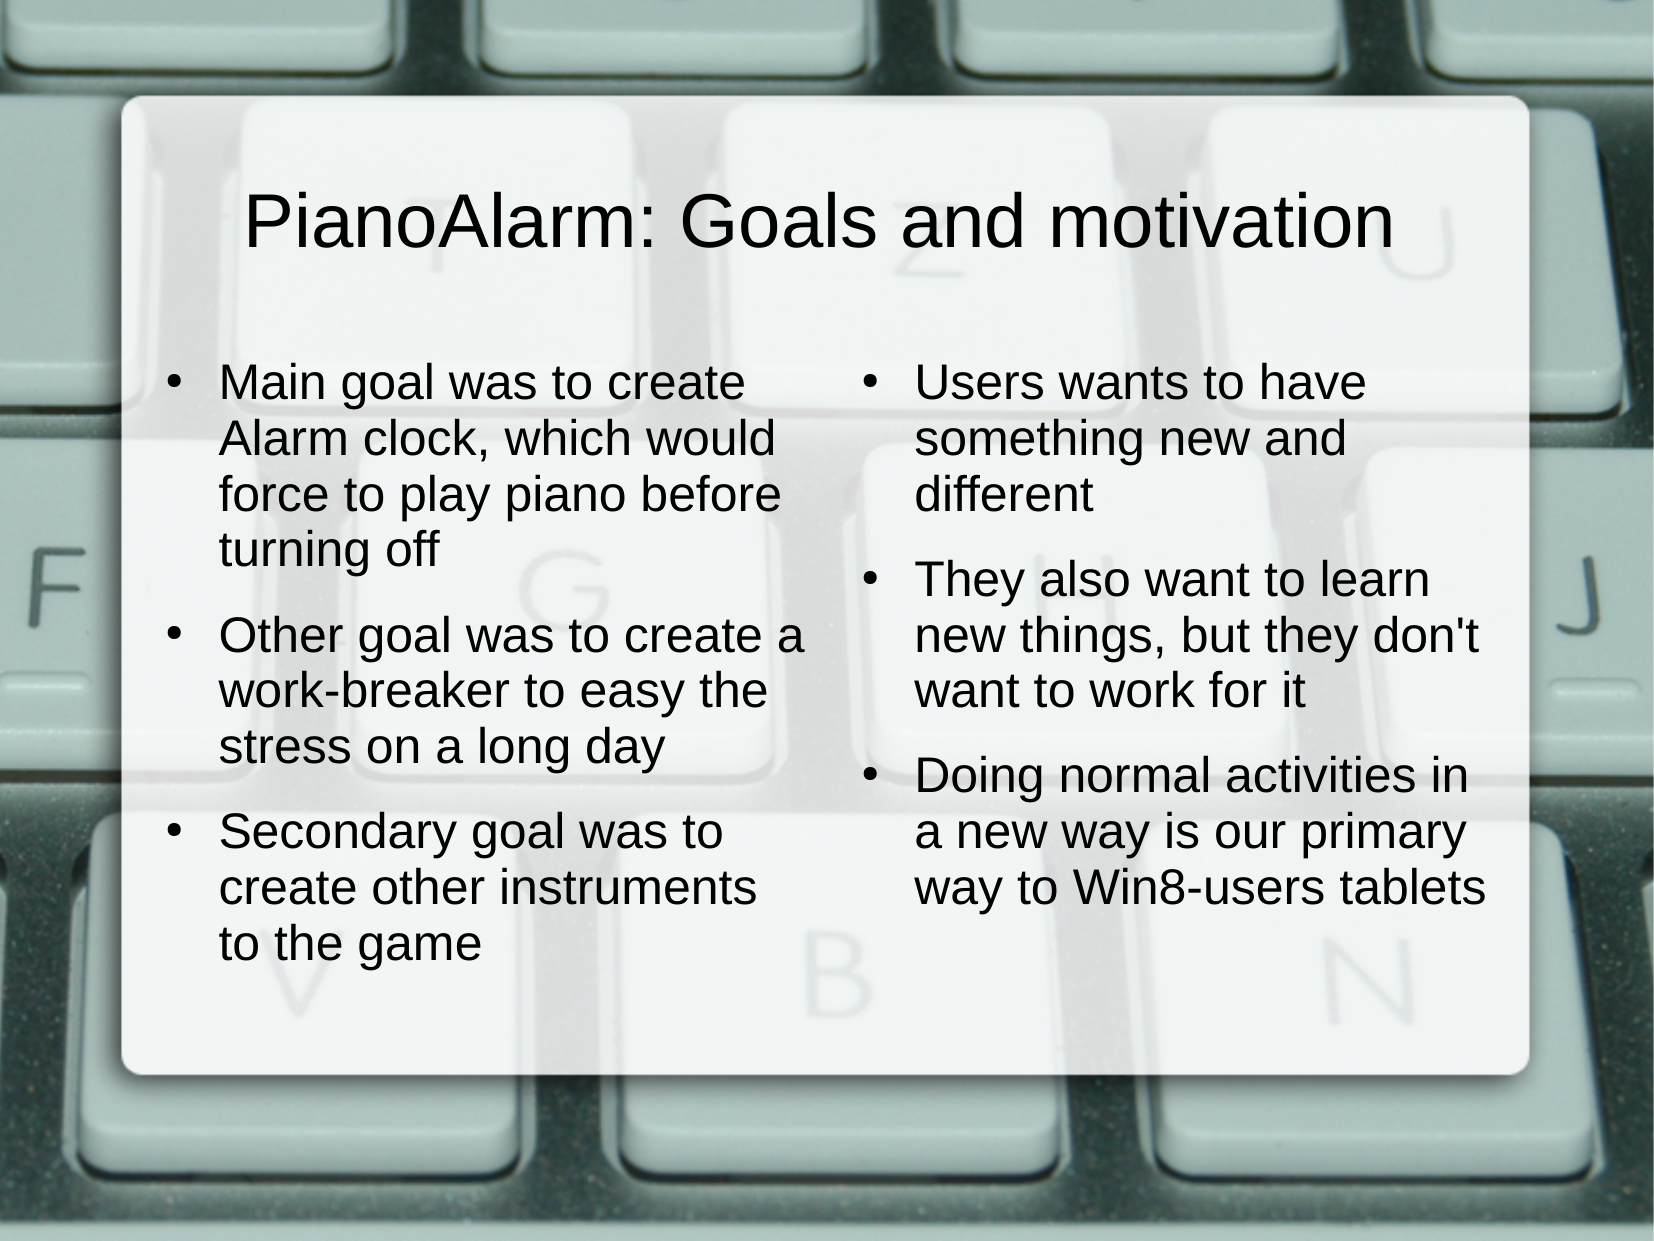

# PianoAlarm: Goals and motivation
Main goal was to create Alarm clock, which would force to play piano before turning off
Other goal was to create a work-breaker to easy the stress on a long day
Secondary goal was to create other instruments to the game
Users wants to have something new and different
They also want to learn new things, but they don't want to work for it
Doing normal activities in a new way is our primary way to Win8-users tablets